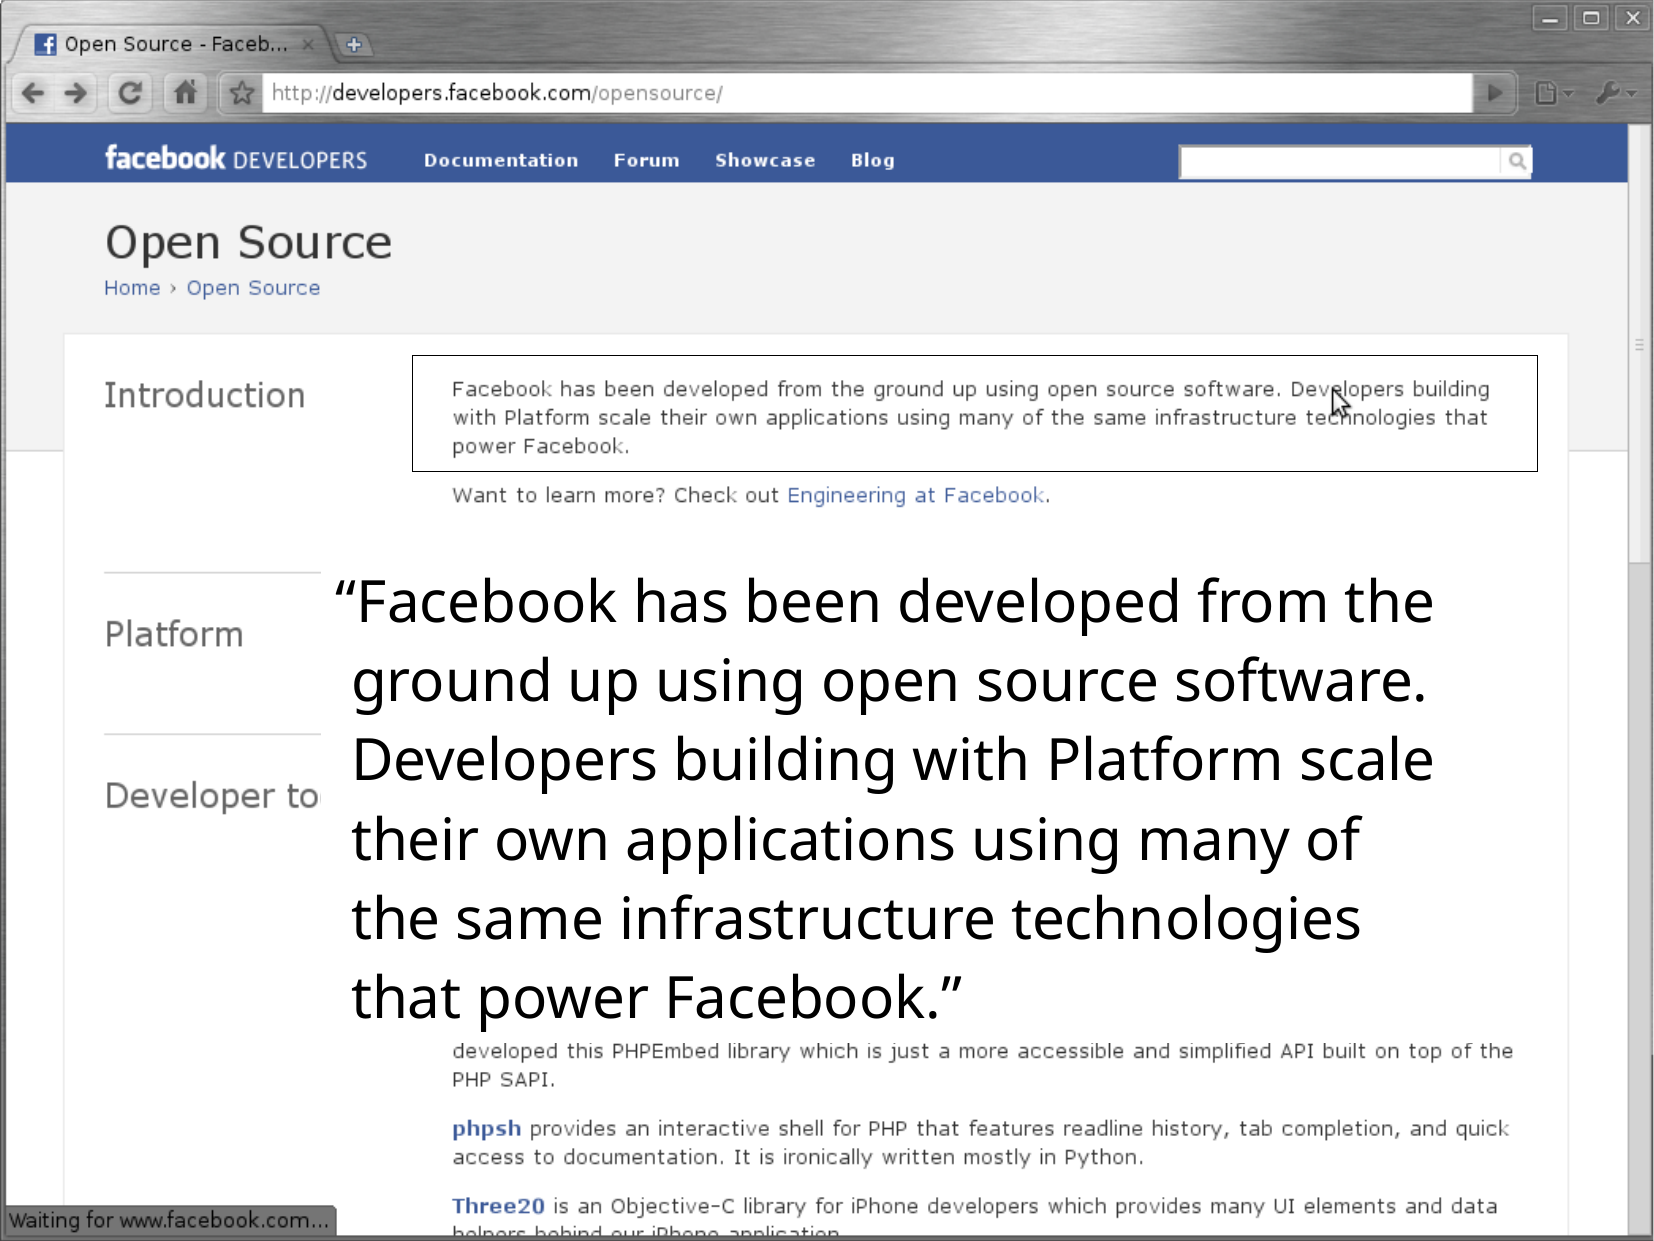

“Facebook has been developed from the
 ground up using open source software.
 Developers building with Platform scale
 their own applications using many of
 the same infrastructure technologies
 that power Facebook.”